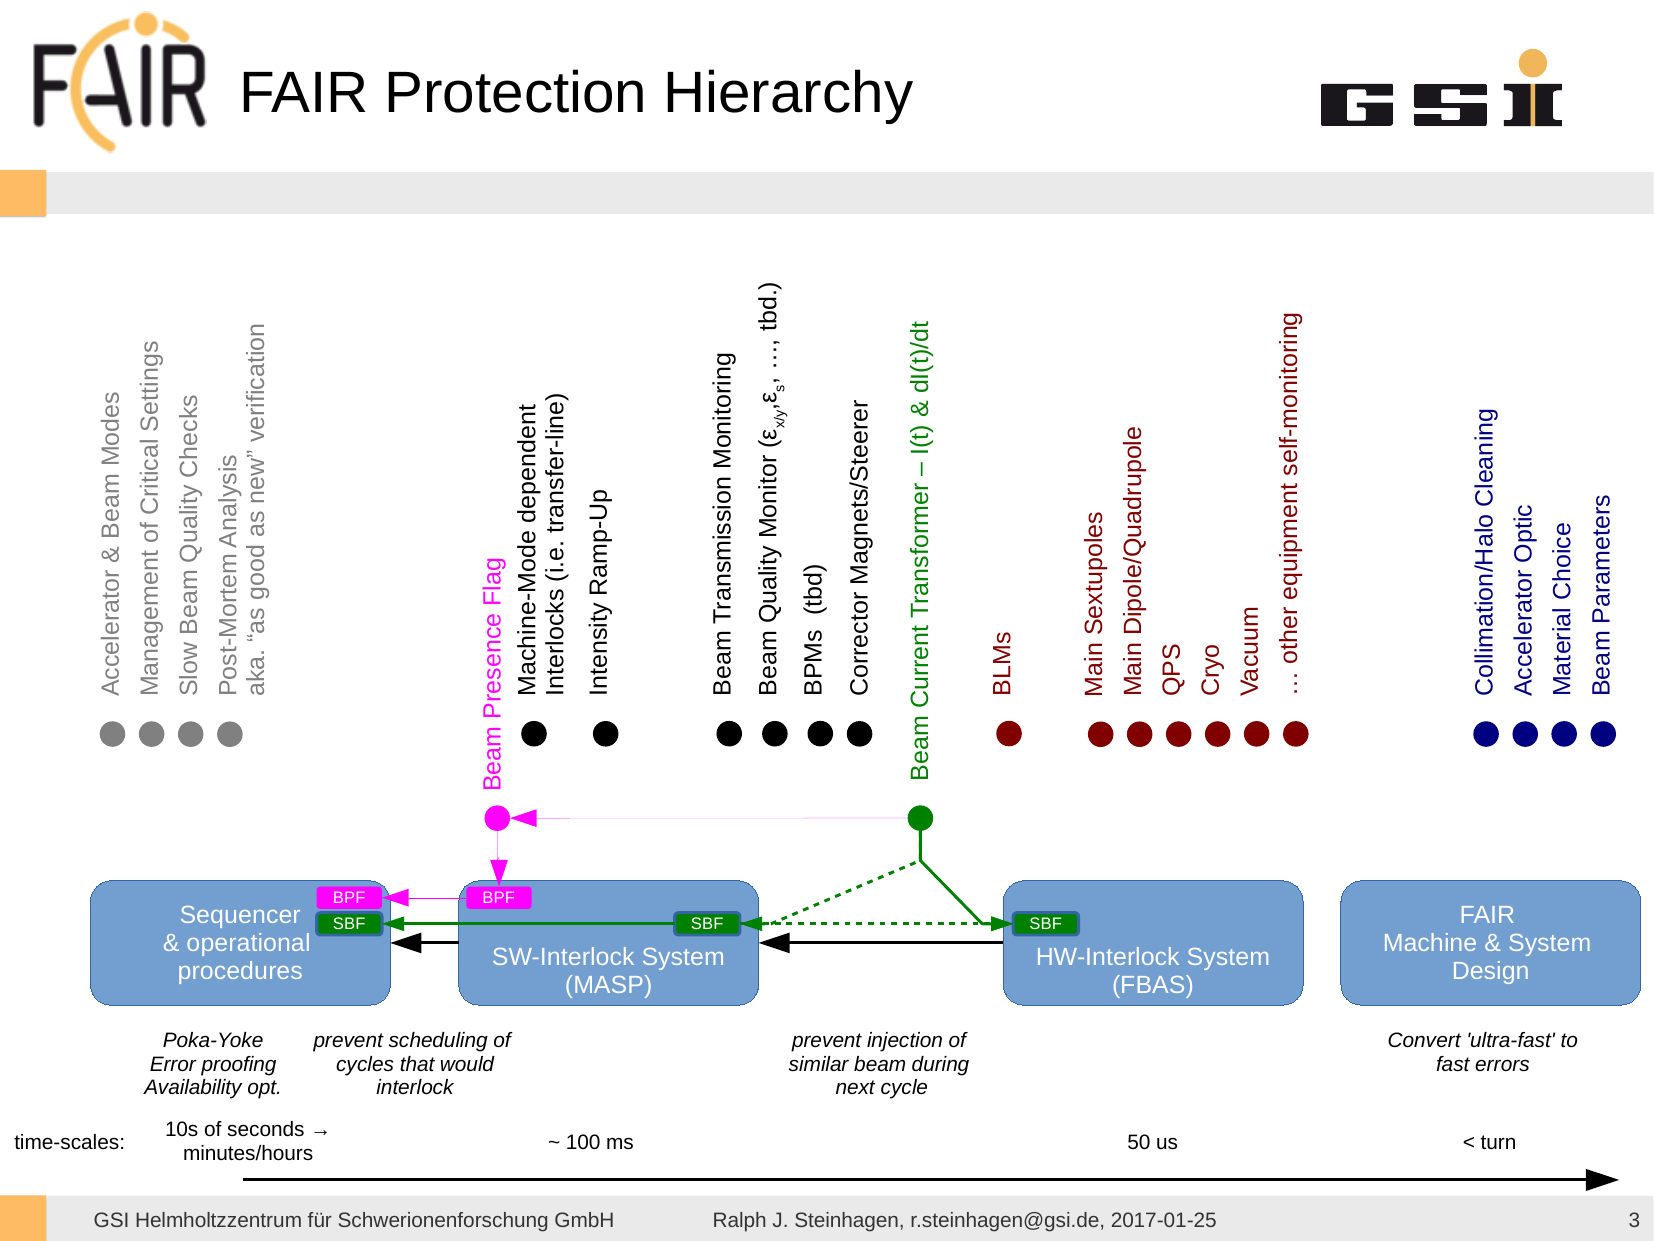

# FAIR Protection Hierarchy
… other equipment self-monitoring
Management of Critical Settings
Slow Beam Quality Checks
Post-Mortem Analysis
aka. “as good as new” verification
Beam Quality Monitor (εx/y,εs, …, tbd.)
Beam Transmission Monitoring
Machine-Mode dependent
Interlocks (i.e. transfer-line)
Beam Current Transformer – I(t) & dI(t)/dt
Accelerator & Beam Modes
Intensity Ramp-Up
Corrector Magnets/Steerer
Material Choice
Collimation/Halo Cleaning
Beam Parameters
Accelerator Optic
Main Dipole/Quadrupole
Main Sextupoles
BPMs (tbd)
Vacuum
Beam Presence Flag
BLMs
QPS
Cryo
Sequencer
& operational
procedures
SW-Interlock System
(MASP)
HW-Interlock System
(FBAS)
FAIR
Machine & System
Design
BPF
BPF
SBF
SBF
SBF
prevent scheduling of
cycles that would
interlock
prevent injection of
similar beam during
next cycle
Poka-Yoke
Error proofing
Availability opt.
Convert 'ultra-fast' to
fast errors
10s of seconds → minutes/hours
~ 100 ms
50 us
< turn
time-scales: